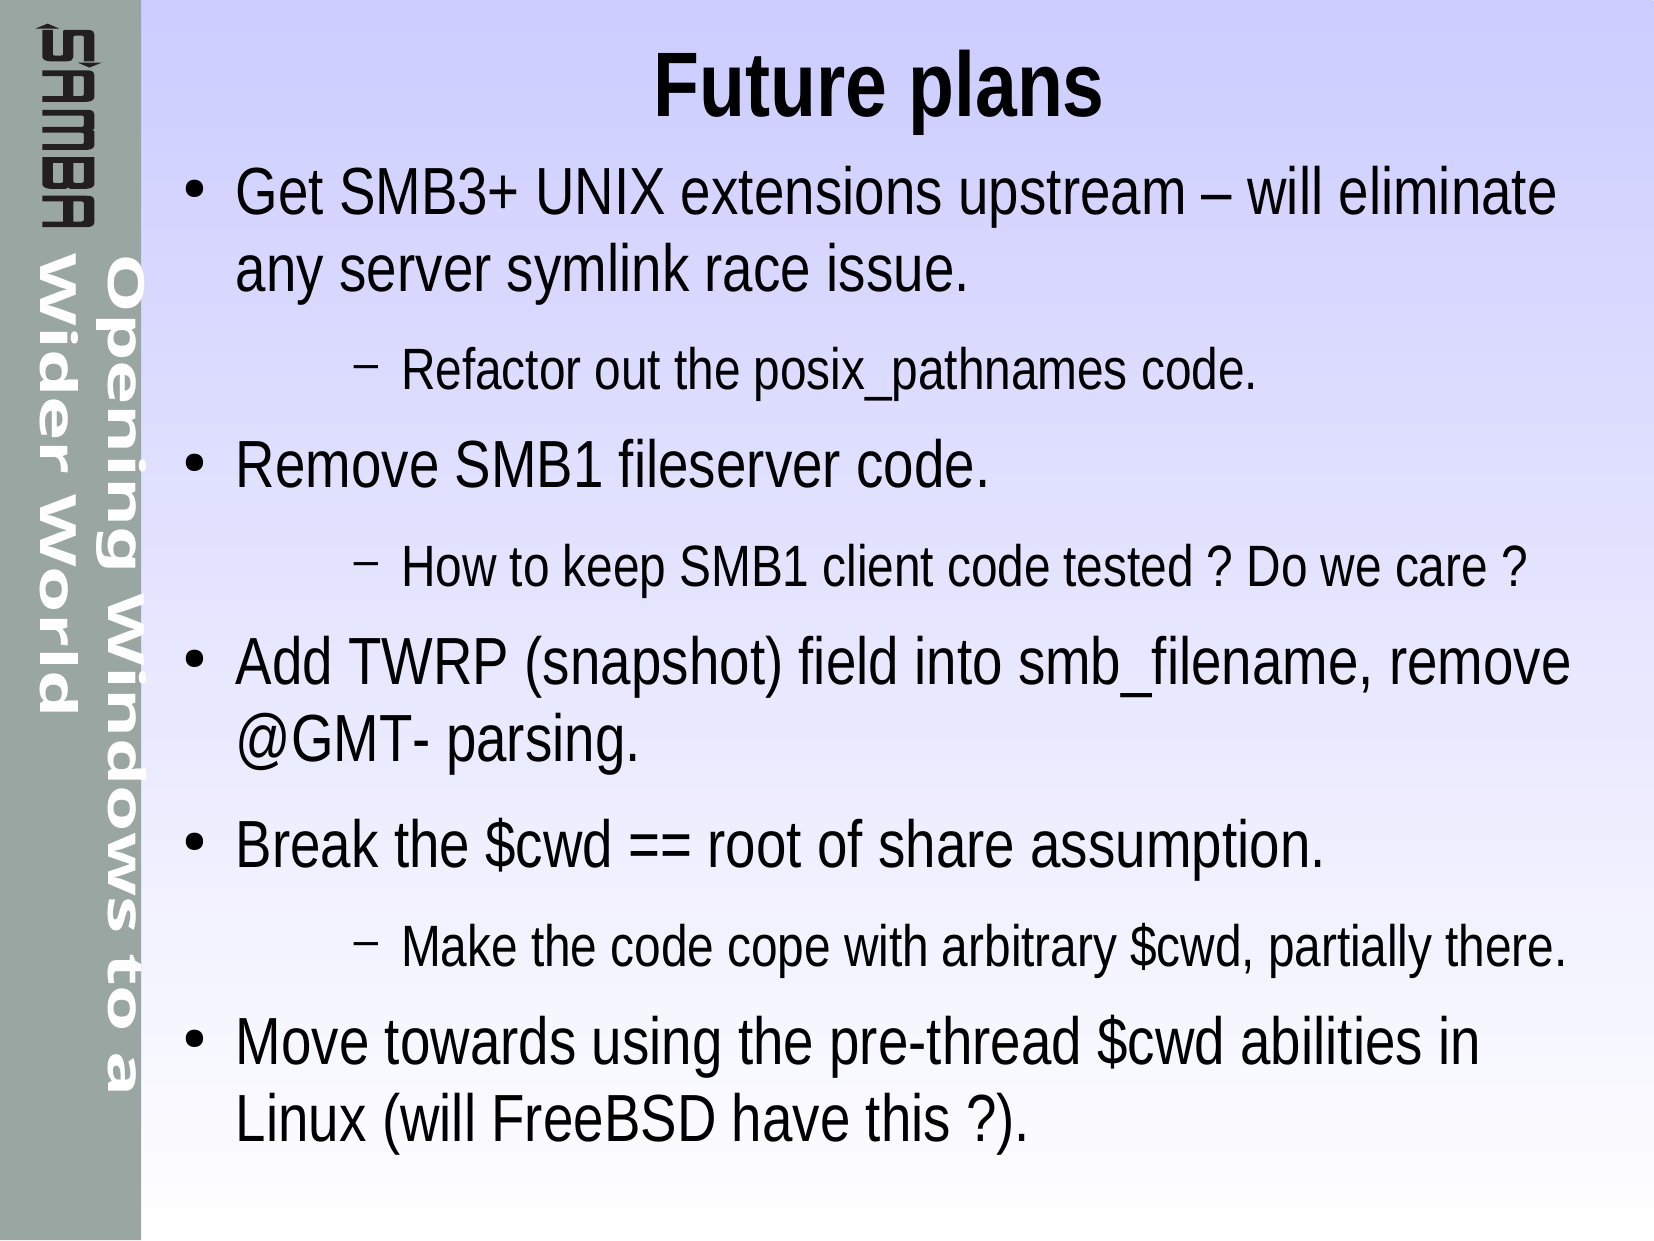

# Future plans
Get SMB3+ UNIX extensions upstream – will eliminate any server symlink race issue.
Refactor out the posix_pathnames code.
Remove SMB1 fileserver code.
How to keep SMB1 client code tested ? Do we care ?
Add TWRP (snapshot) field into smb_filename, remove @GMT- parsing.
Break the $cwd == root of share assumption.
Make the code cope with arbitrary $cwd, partially there.
Move towards using the pre-thread $cwd abilities in Linux (will FreeBSD have this ?).